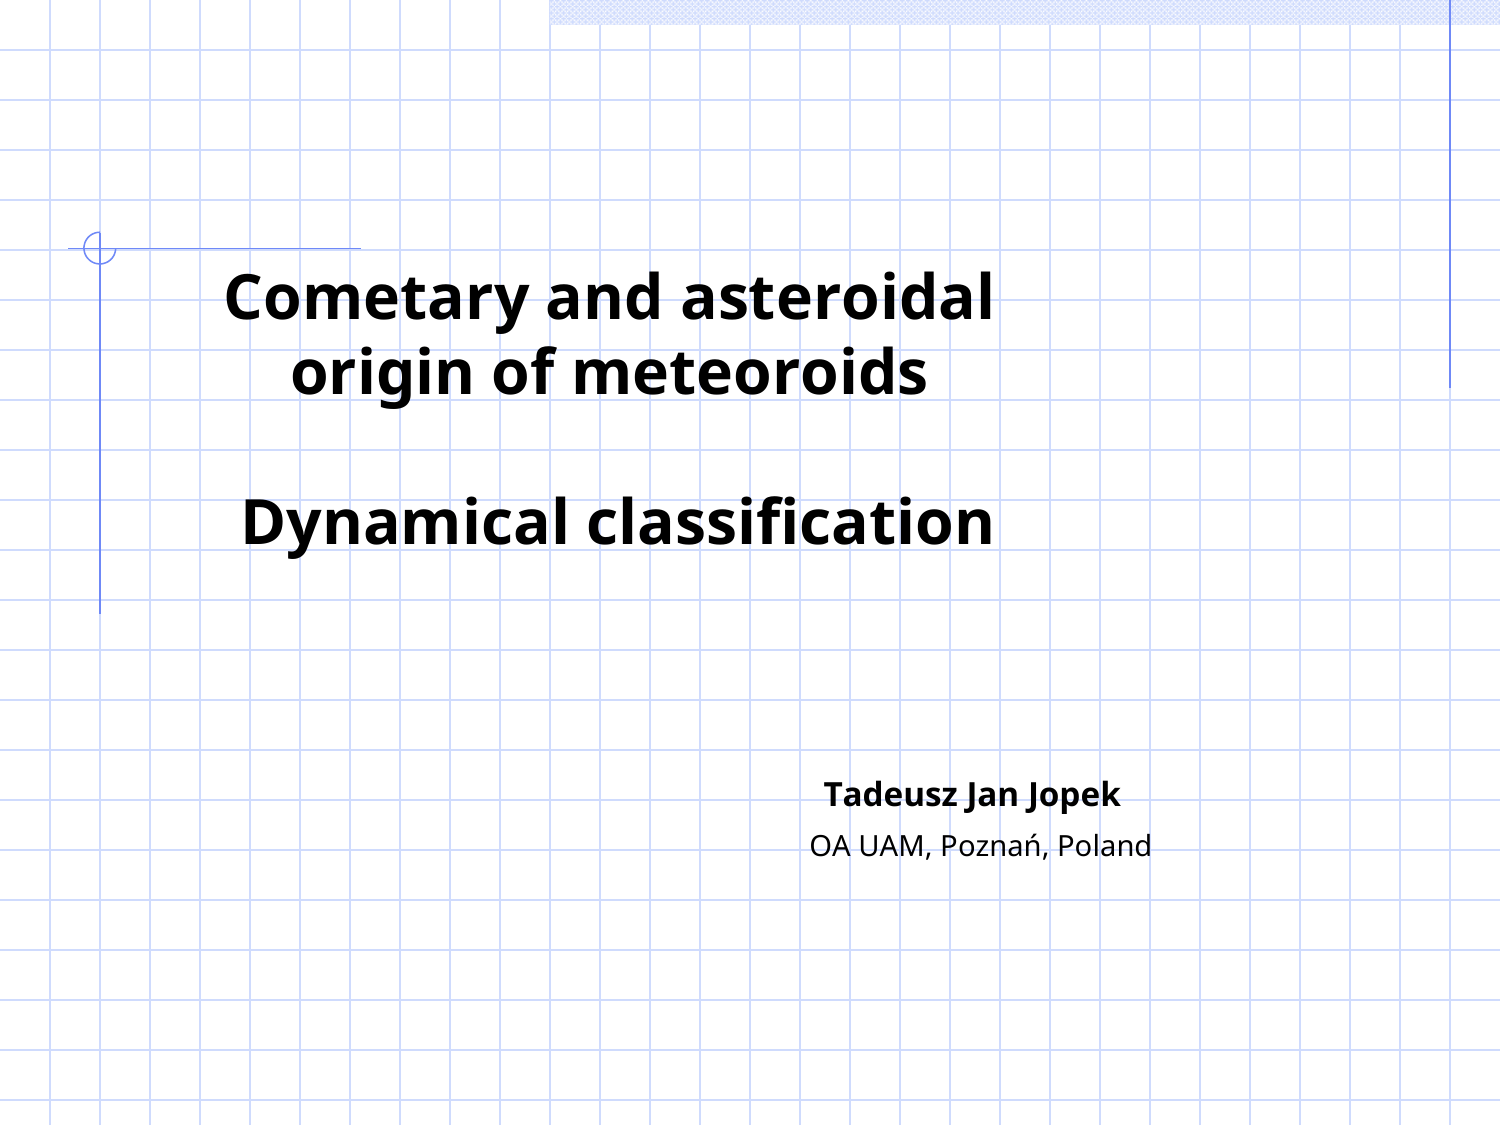

Cometary and asteroidal origin of meteoroids
 Dynamical classification
Tadeusz Jan Jopek
OA UAM, Poznań, Poland